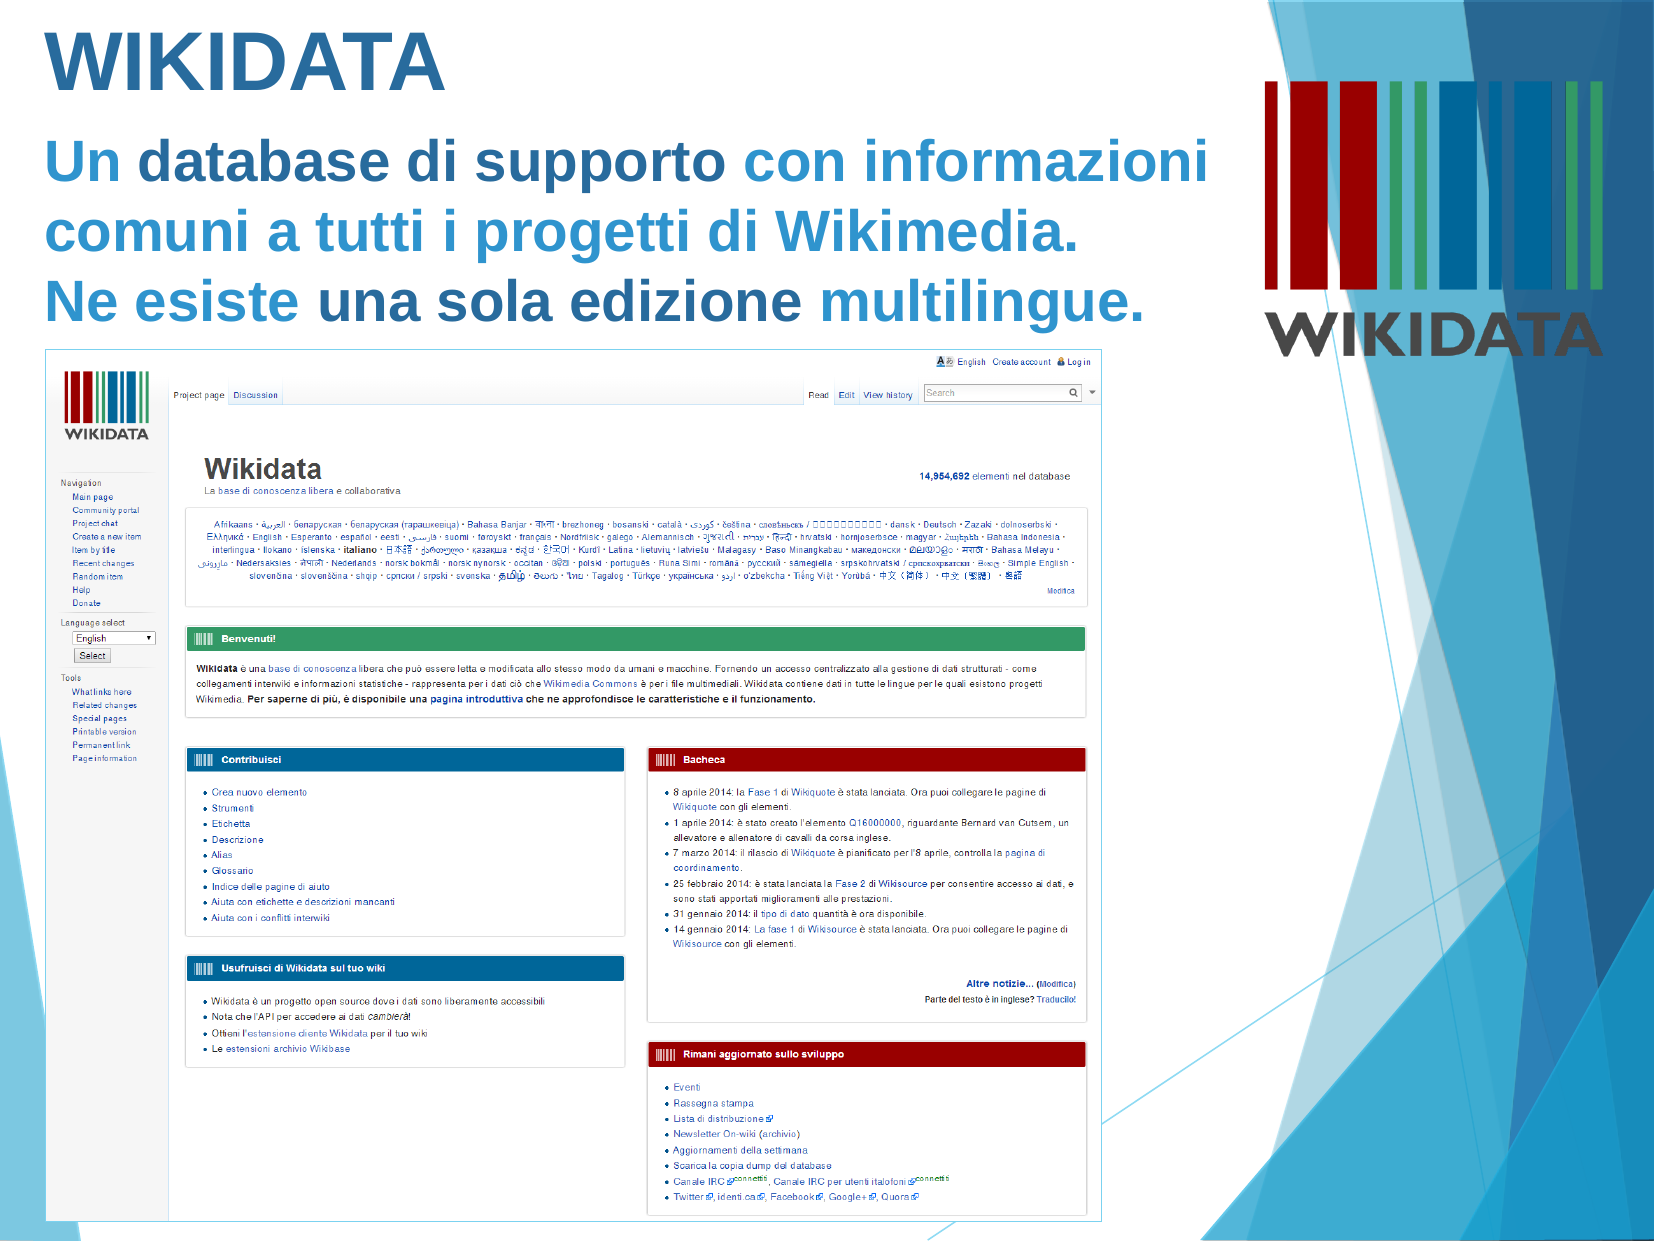

WIKIDATA
Un database di supporto con informazioni comuni a tutti i progetti di Wikimedia.
Ne esiste una sola edizione multilingue.